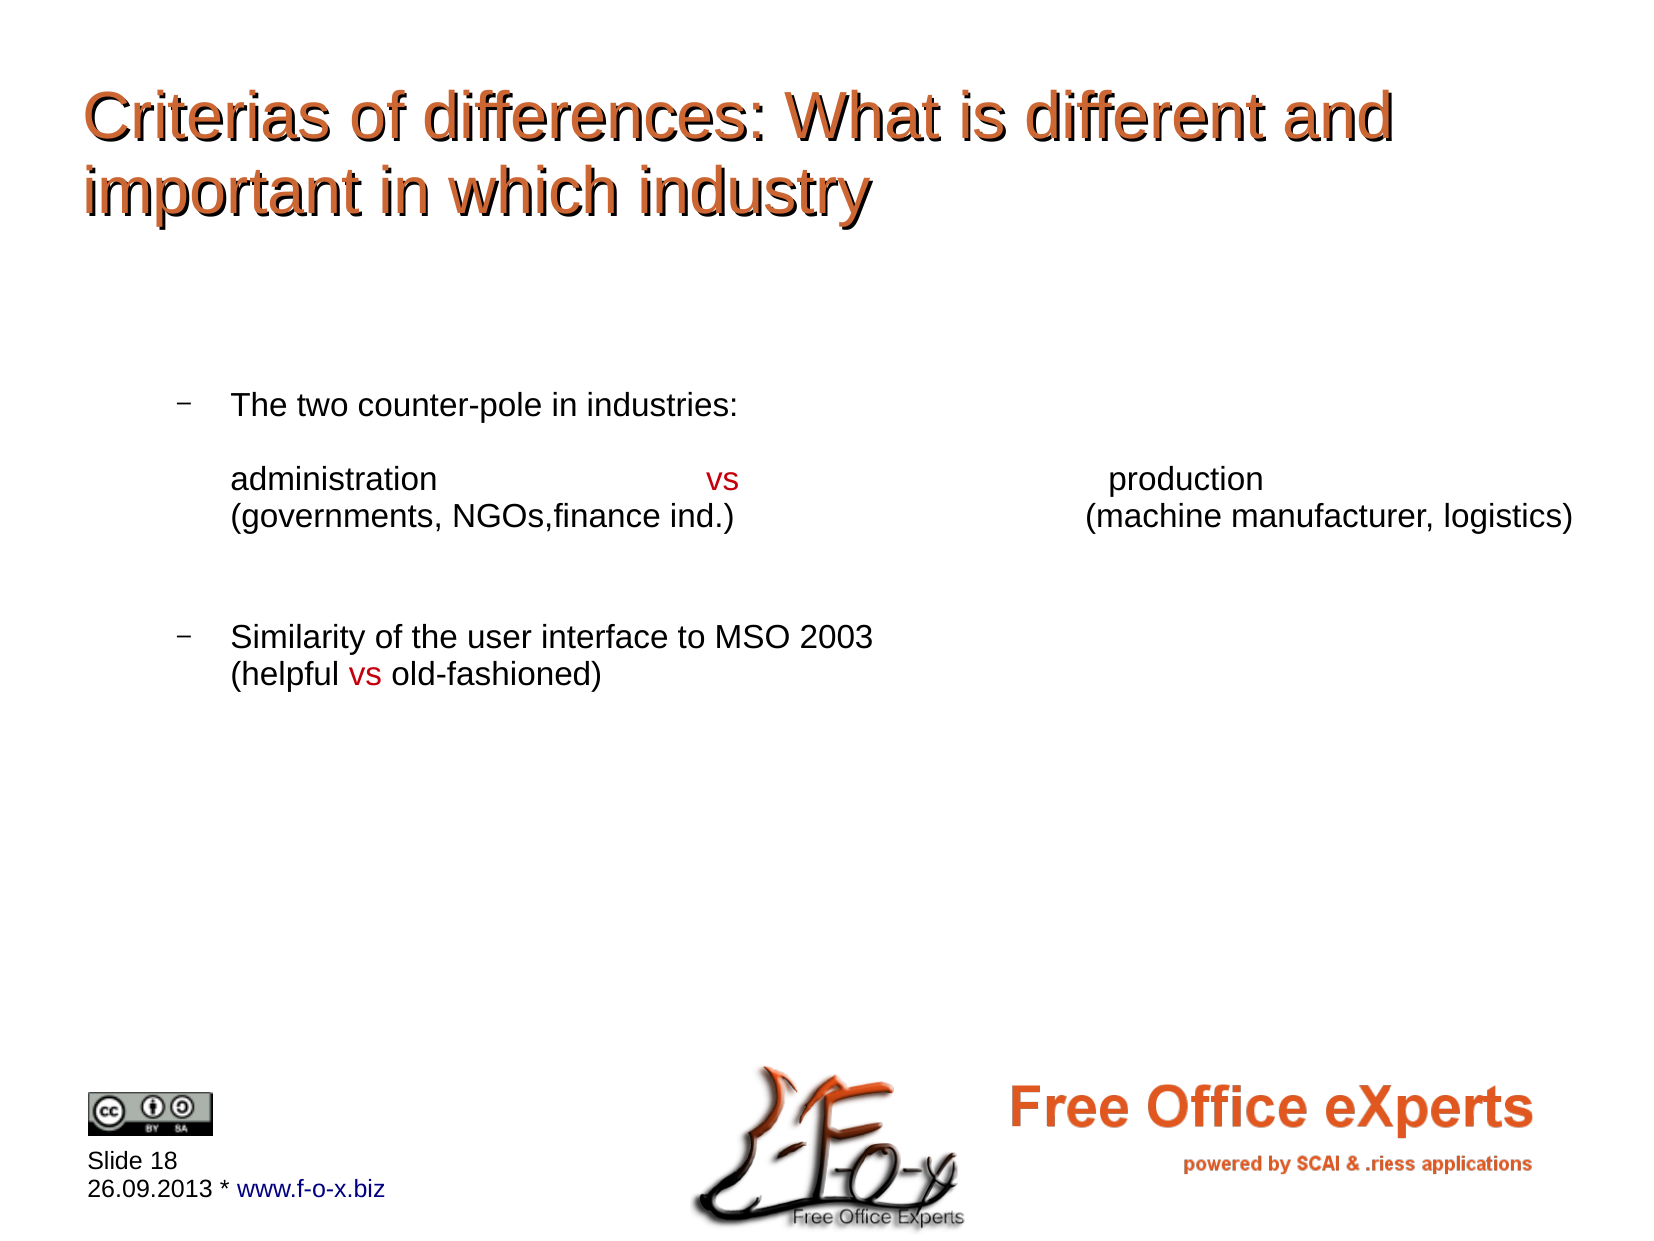

# Criterias of differences: What is different and important in which industry
The two counter-pole in industries:
administration vs production
(governments, NGOs,finance ind.) (machine manufacturer, logistics)
Similarity of the user interface to MSO 2003
(helpful vs old-fashioned)